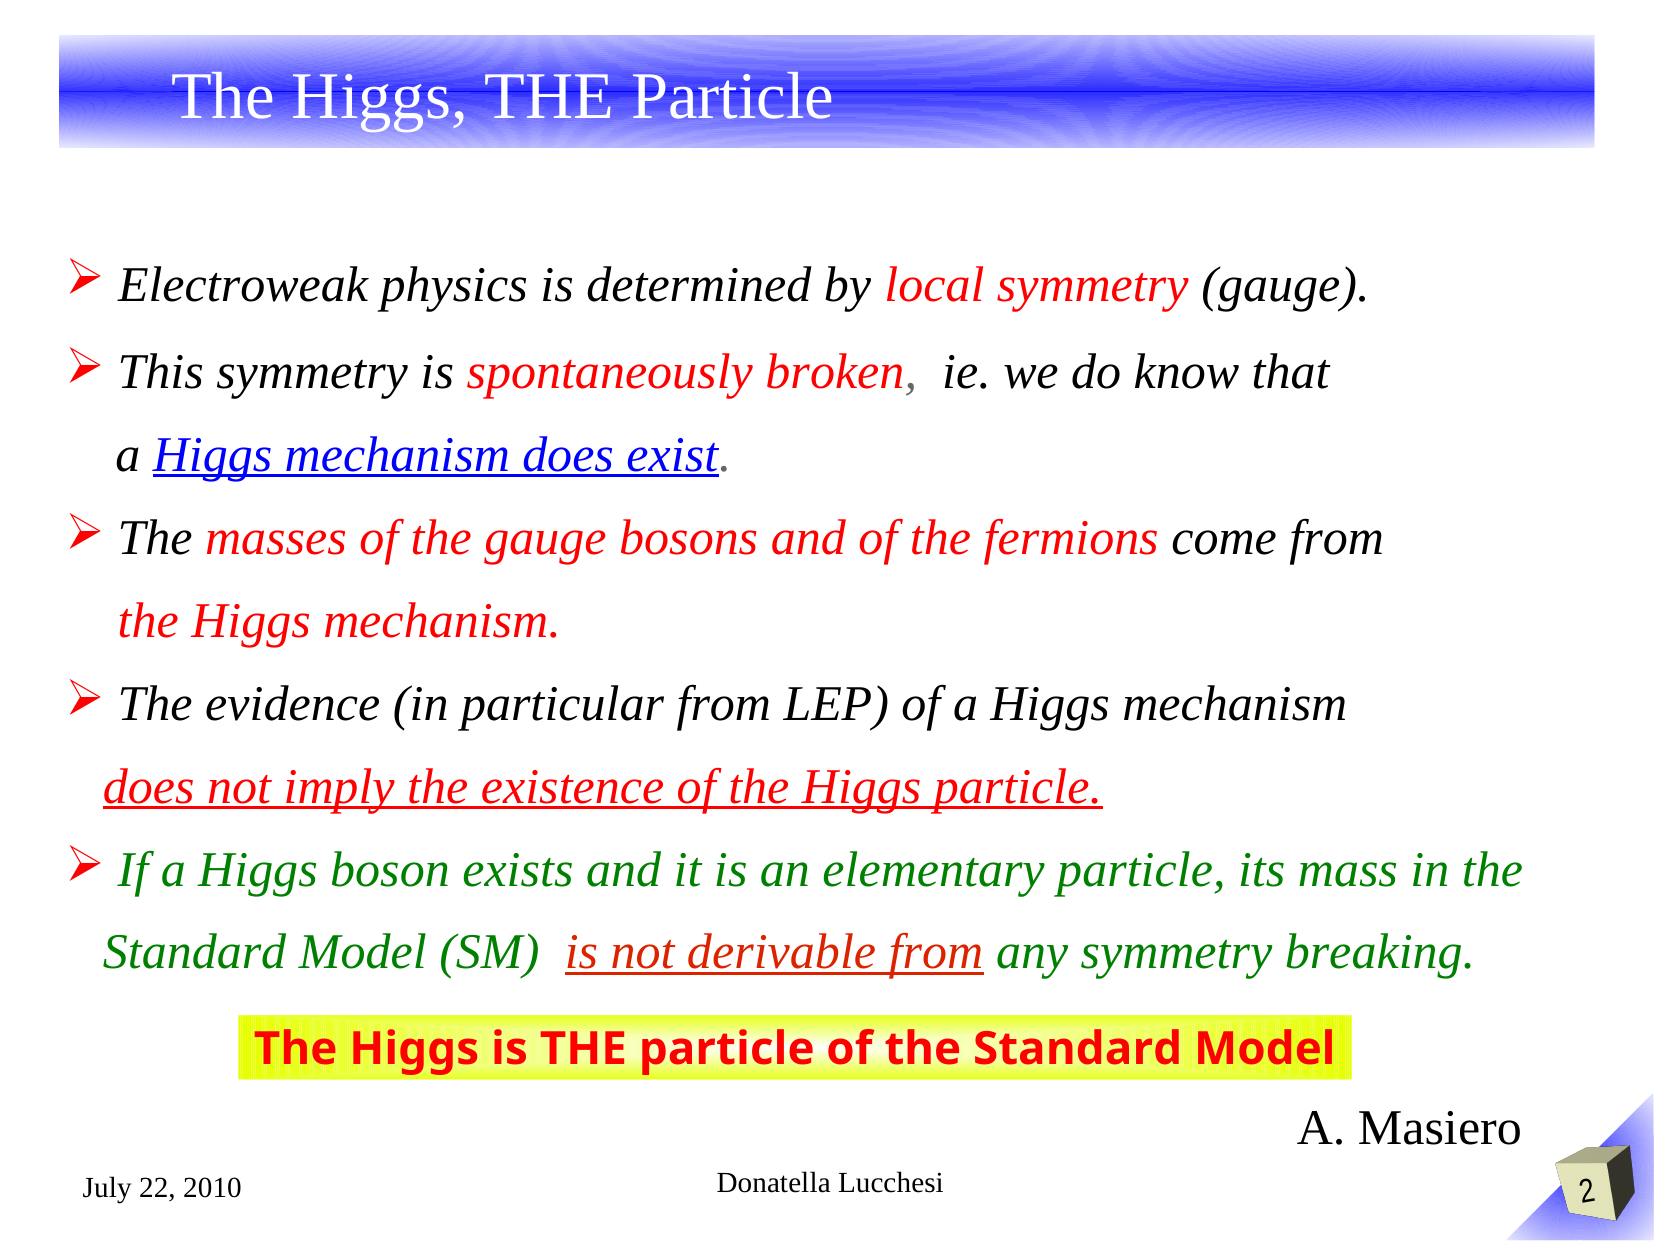

The Higgs, THE Particle
 Electroweak physics is determined by local symmetry (gauge).
 This symmetry is spontaneously broken, ie. we do know that
 a Higgs mechanism does exist.
 The masses of the gauge bosons and of the fermions come from
 the Higgs mechanism.
 The evidence (in particular from LEP) of a Higgs mechanism
 does not imply the existence of the Higgs particle.
 If a Higgs boson exists and it is an elementary particle, its mass in the
 Standard Model (SM) is not derivable from any symmetry breaking.
The Higgs is THE particle of the Standard Model
A. Masiero
Donatella Lucchesi
July 22, 2010